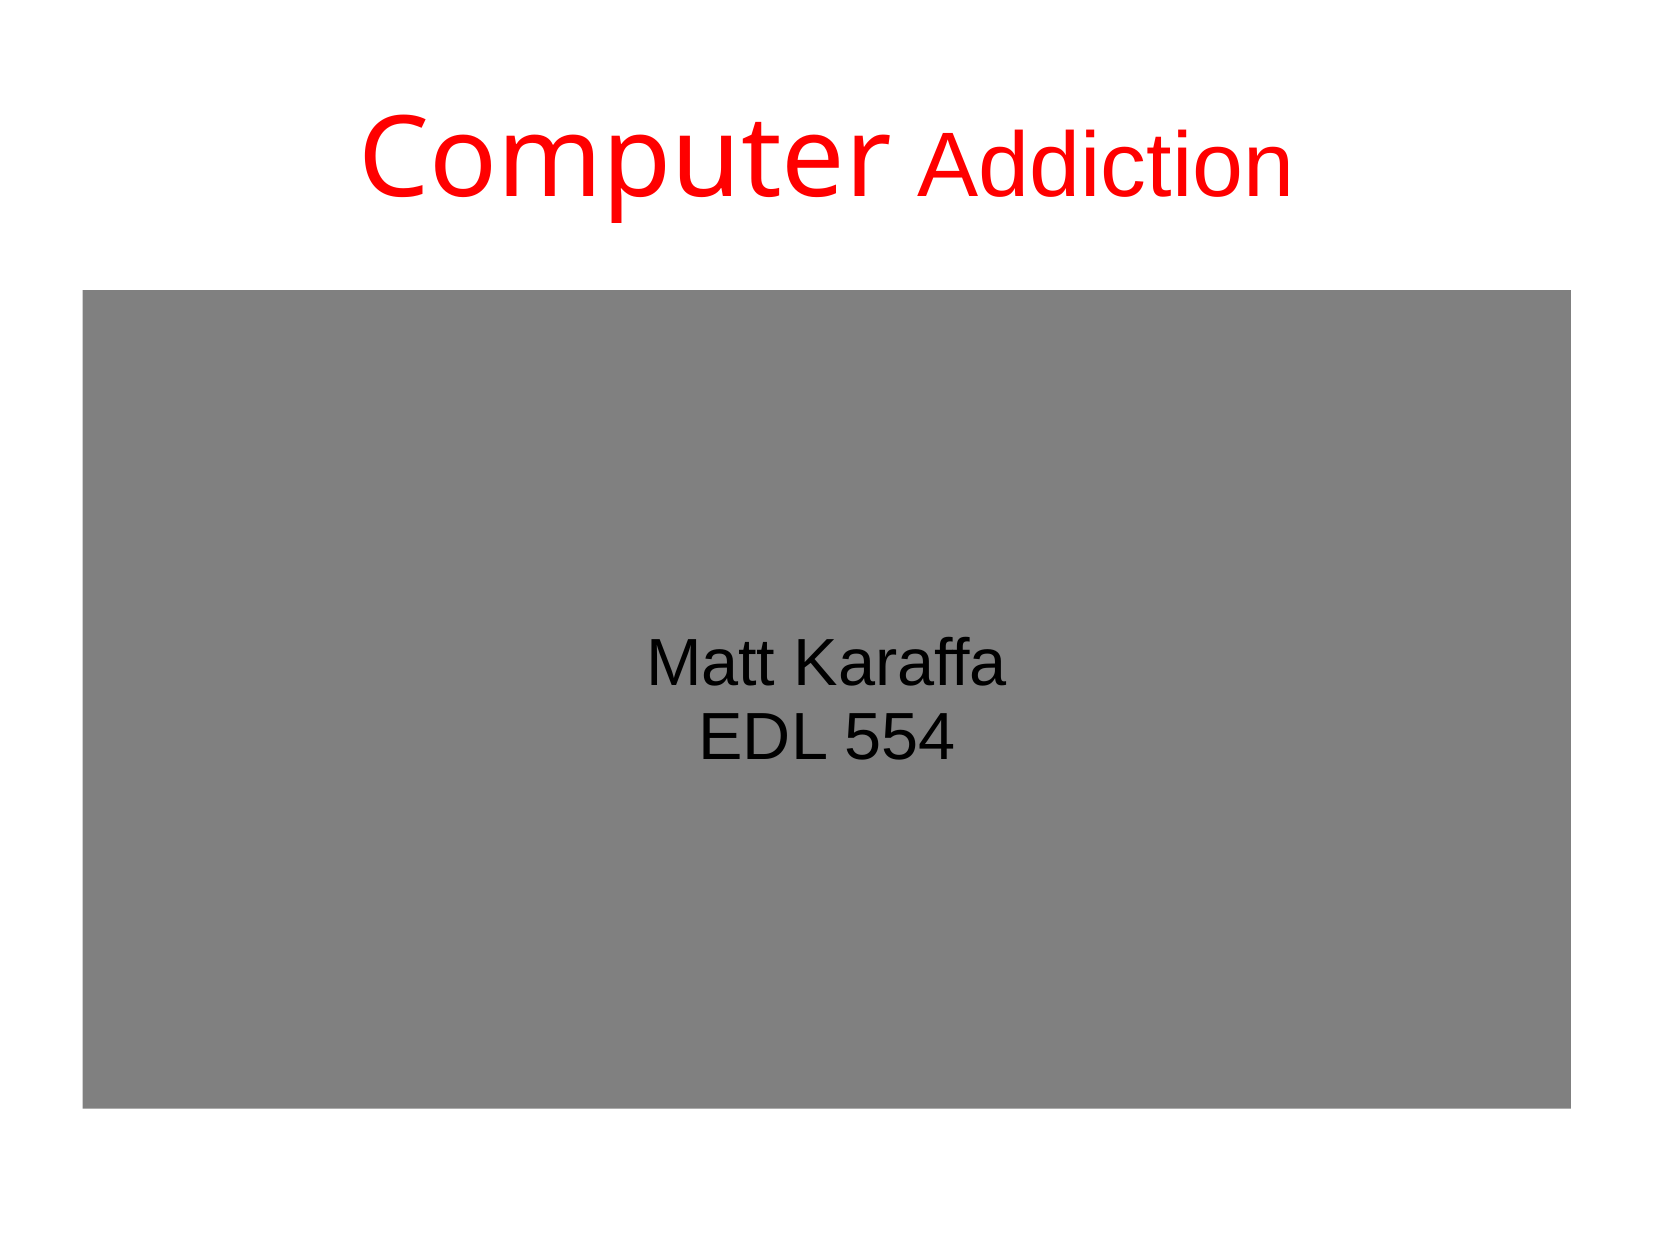

# Computer Addiction
Matt Karaffa
EDL 554